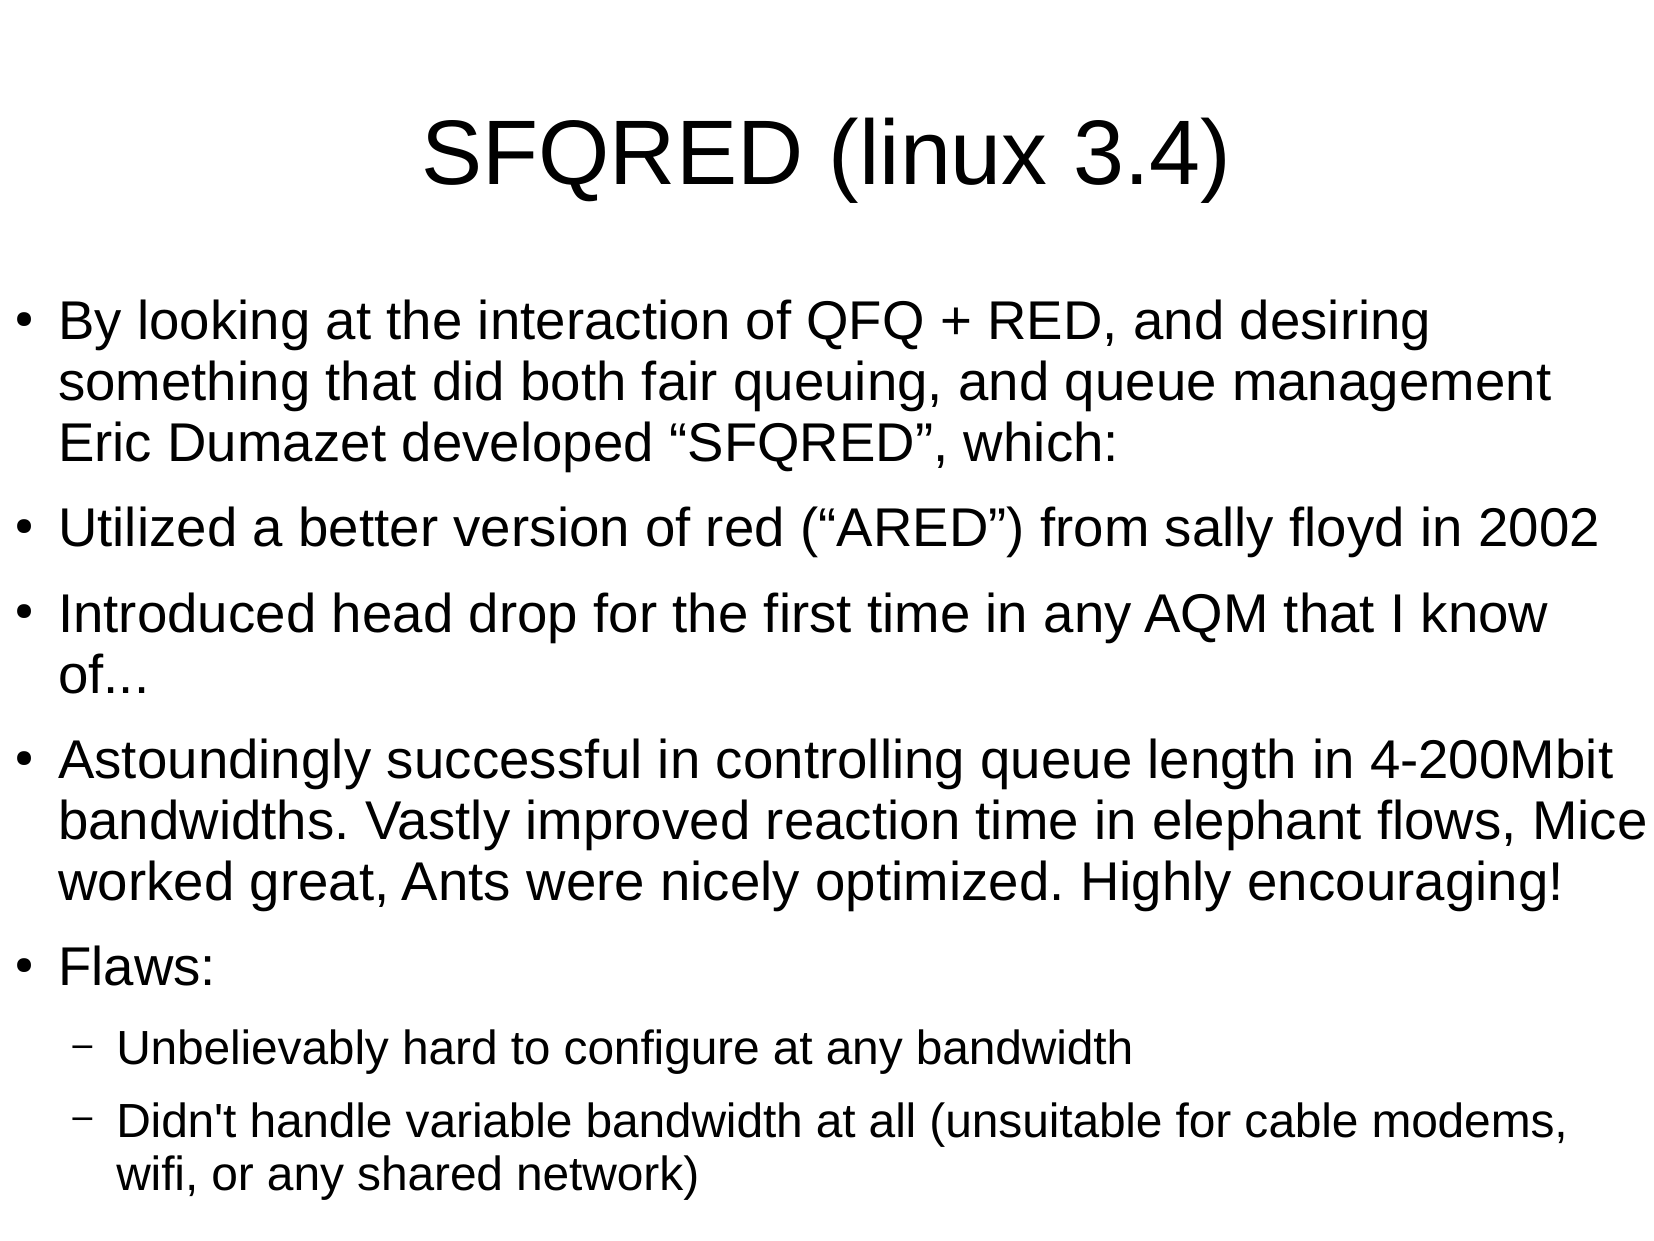

# SFQRED (linux 3.4)
By looking at the interaction of QFQ + RED, and desiring something that did both fair queuing, and queue management Eric Dumazet developed “SFQRED”, which:
Utilized a better version of red (“ARED”) from sally floyd in 2002
Introduced head drop for the first time in any AQM that I know of...
Astoundingly successful in controlling queue length in 4-200Mbit bandwidths. Vastly improved reaction time in elephant flows, Mice worked great, Ants were nicely optimized. Highly encouraging!
Flaws:
Unbelievably hard to configure at any bandwidth
Didn't handle variable bandwidth at all (unsuitable for cable modems, wifi, or any shared network)